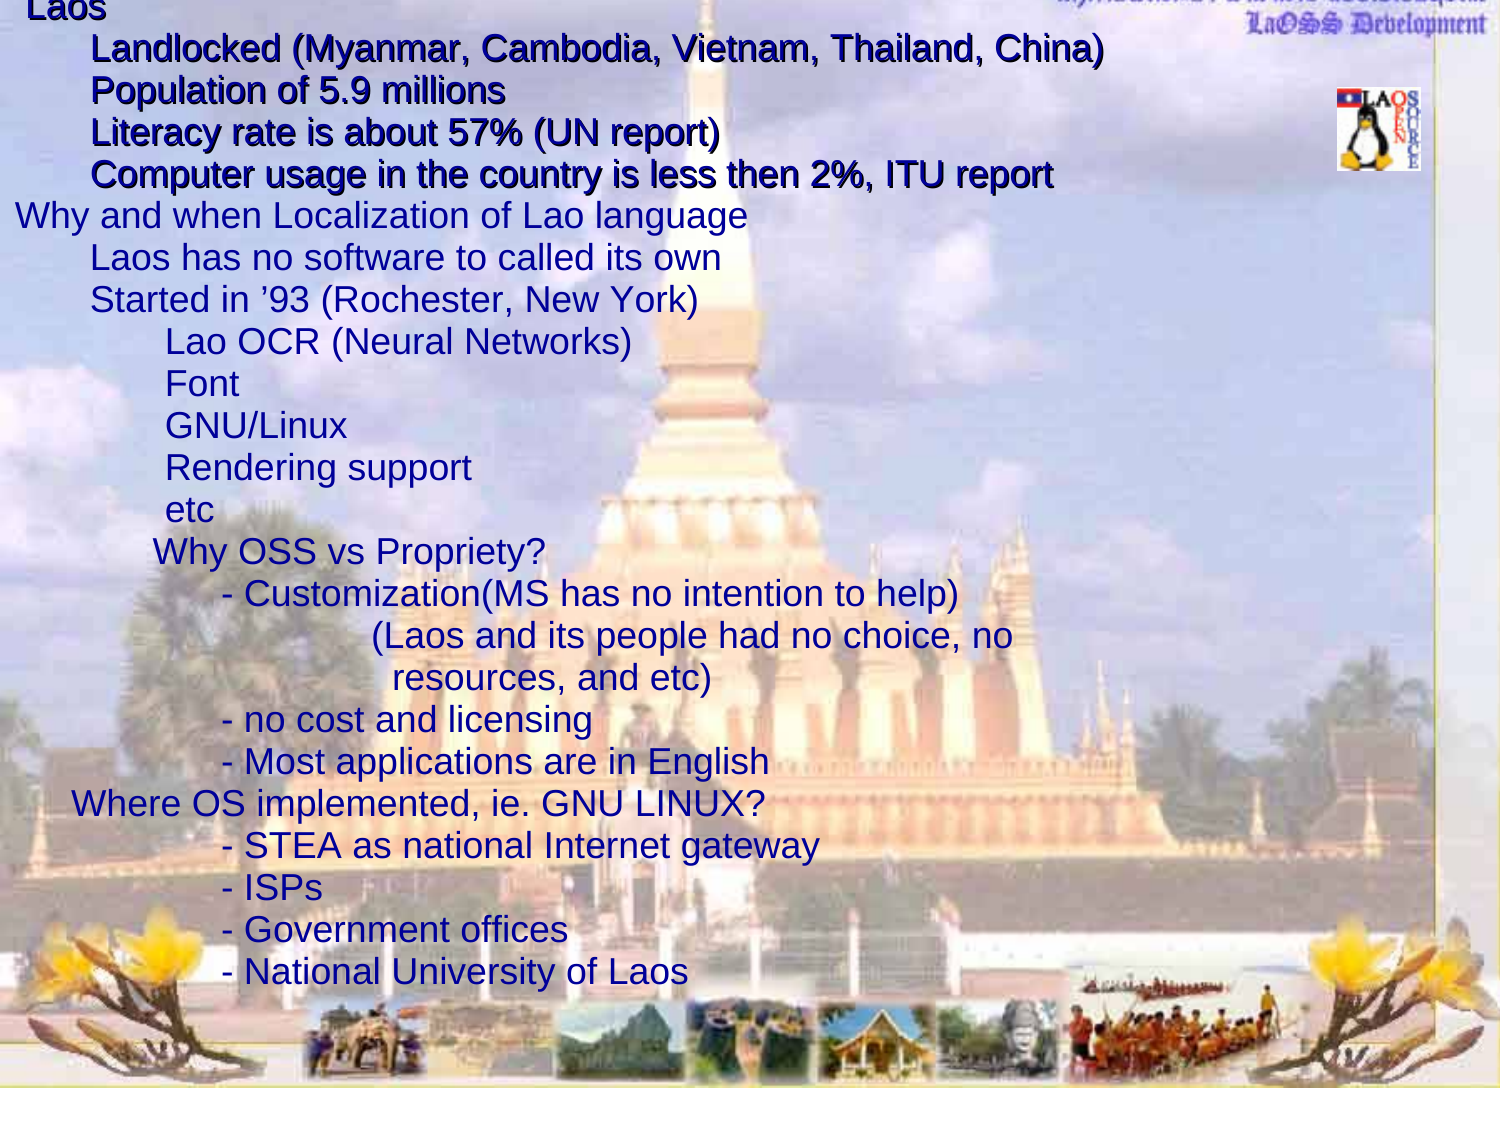

Laos
Landlocked (Myanmar, Cambodia, Vietnam, Thailand, China)
Population of 5.9 millions
Literacy rate is about 57% (UN report)
Computer usage in the country is less then 2%, ITU report
Why and when Localization of Lao language
Laos has no software to called its own
Started in ’93 (Rochester, New York)
Lao OCR (Neural Networks)
Font
GNU/Linux
Rendering support
etc
 Why OSS vs Propriety?
	 	- Customization(MS has no intention to help)
			(Laos and its people had no choice, no 		 resources, and etc)
		- no cost and licensing
		- Most applications are in English
	Where OS implemented, ie. GNU LINUX?
		- STEA as national Internet gateway
		- ISPs
		- Government offices
		- National University of Laos